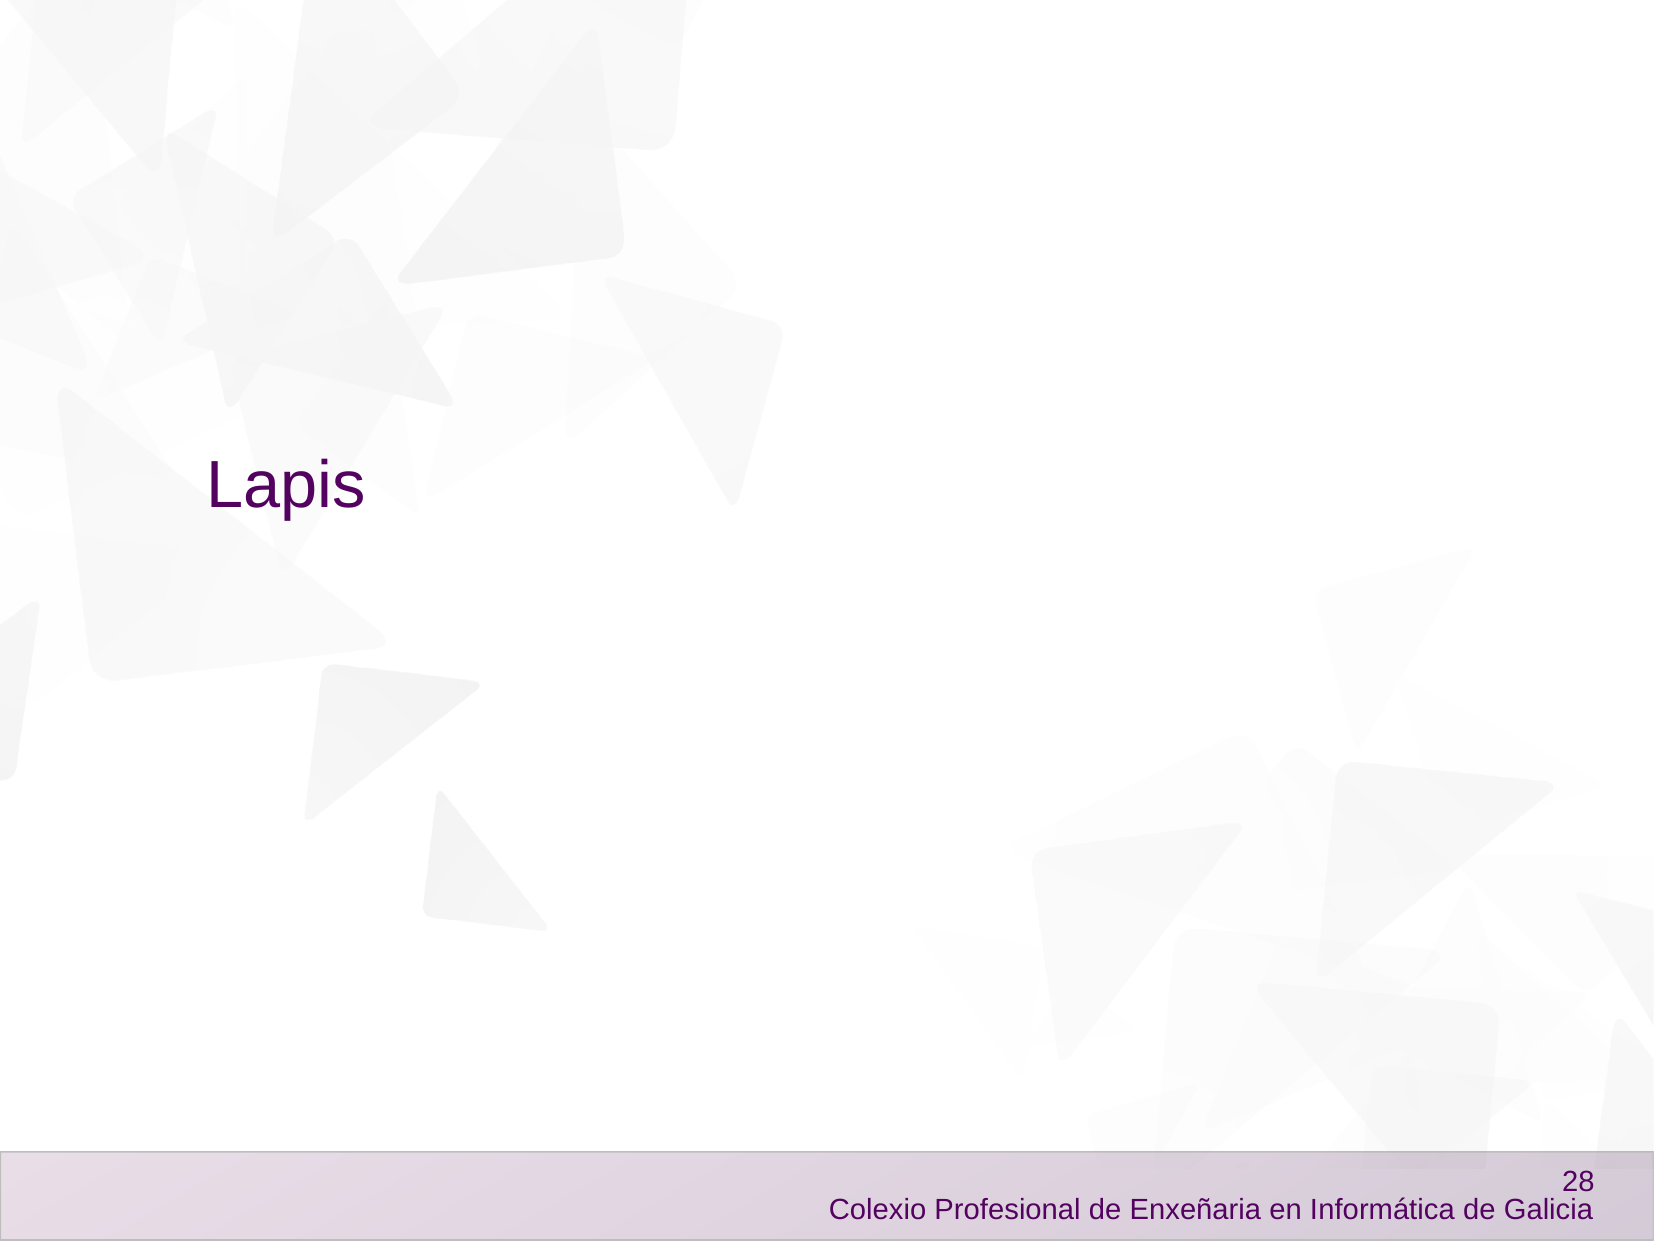

# Lapis
28
Colexio Profesional de Enxeñaria en Informática de Galicia